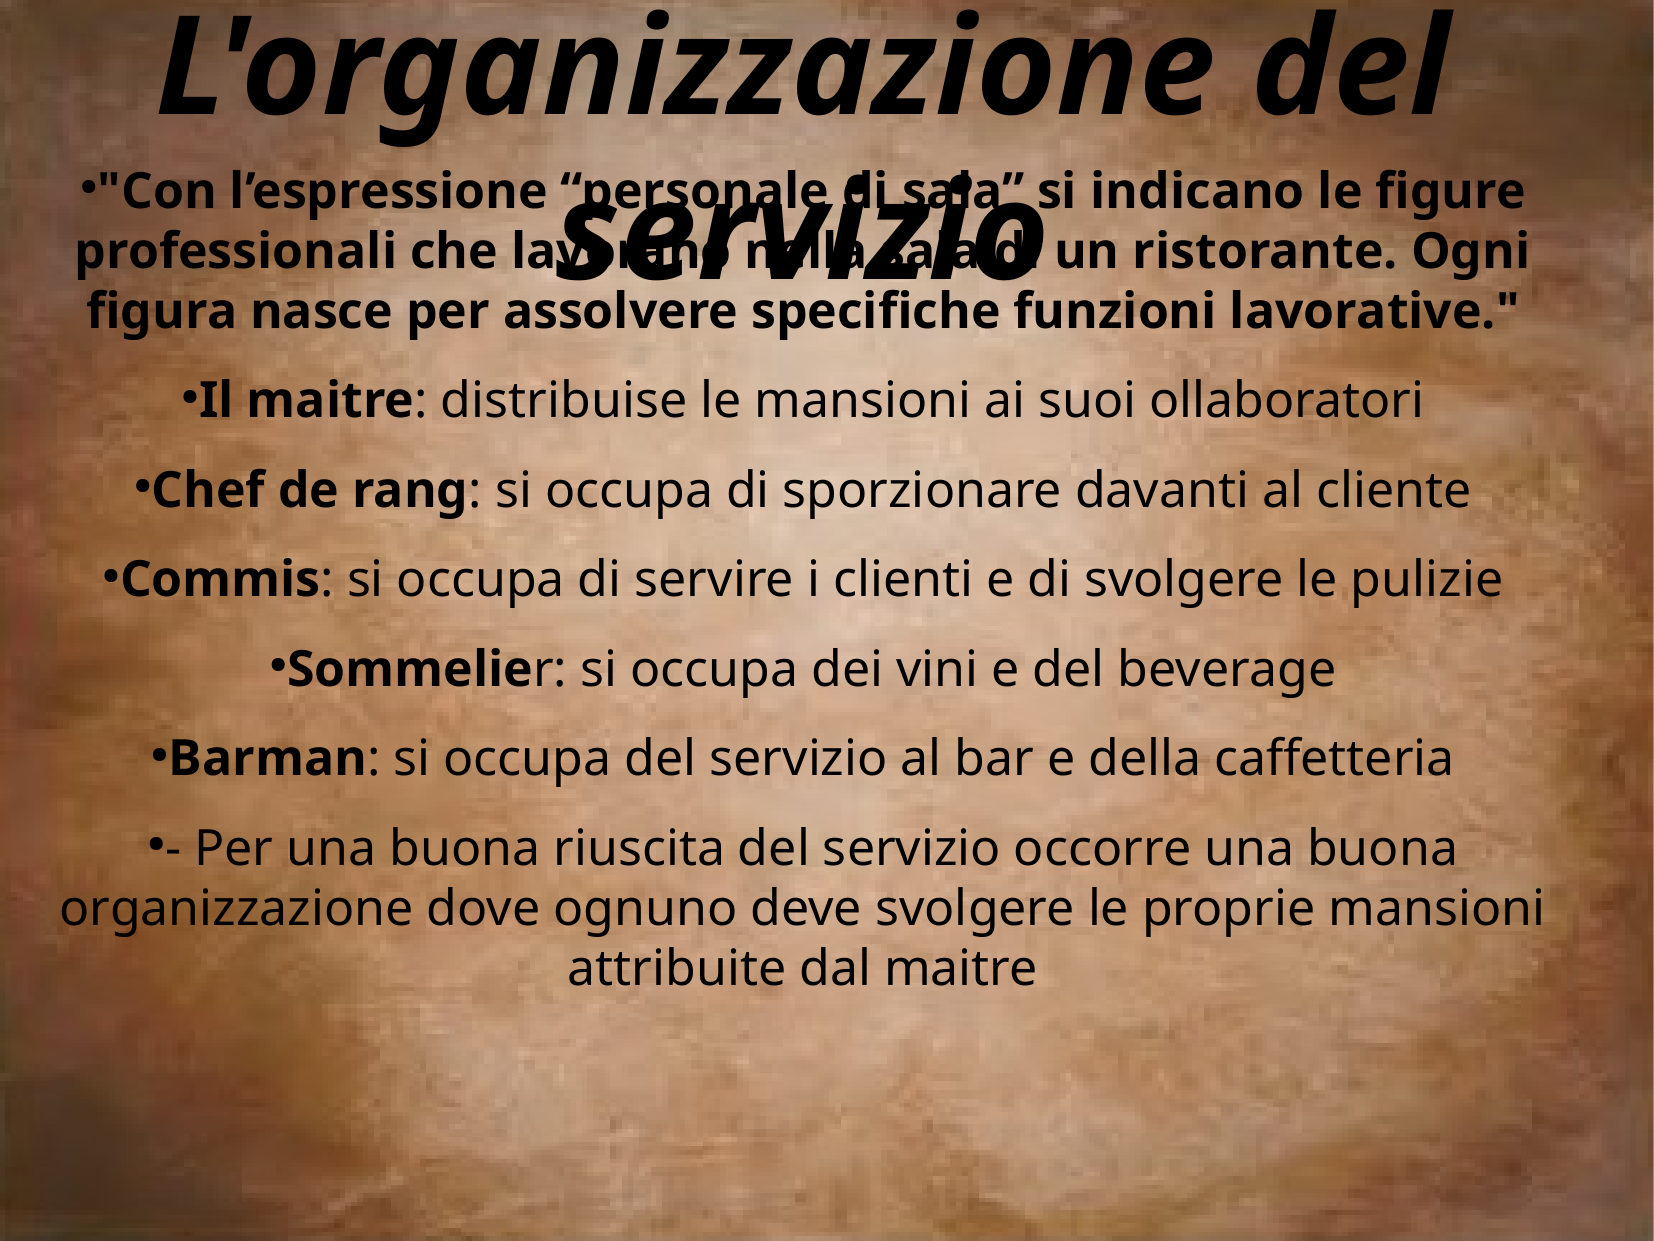

# L'organizzazione del servizio
"Con l’espressione “personale di sala” si indicano le figure professionali che lavorano nella sala di un ristorante. Ogni figura nasce per assolvere specifiche funzioni lavorative."
Il maitre: distribuise le mansioni ai suoi ollaboratori
Chef de rang: si occupa di sporzionare davanti al cliente
Commis: si occupa di servire i clienti e di svolgere le pulizie
Sommelier: si occupa dei vini e del beverage
Barman: si occupa del servizio al bar e della caffetteria
- Per una buona riuscita del servizio occorre una buona organizzazione dove ognuno deve svolgere le proprie mansioni attribuite dal maitre